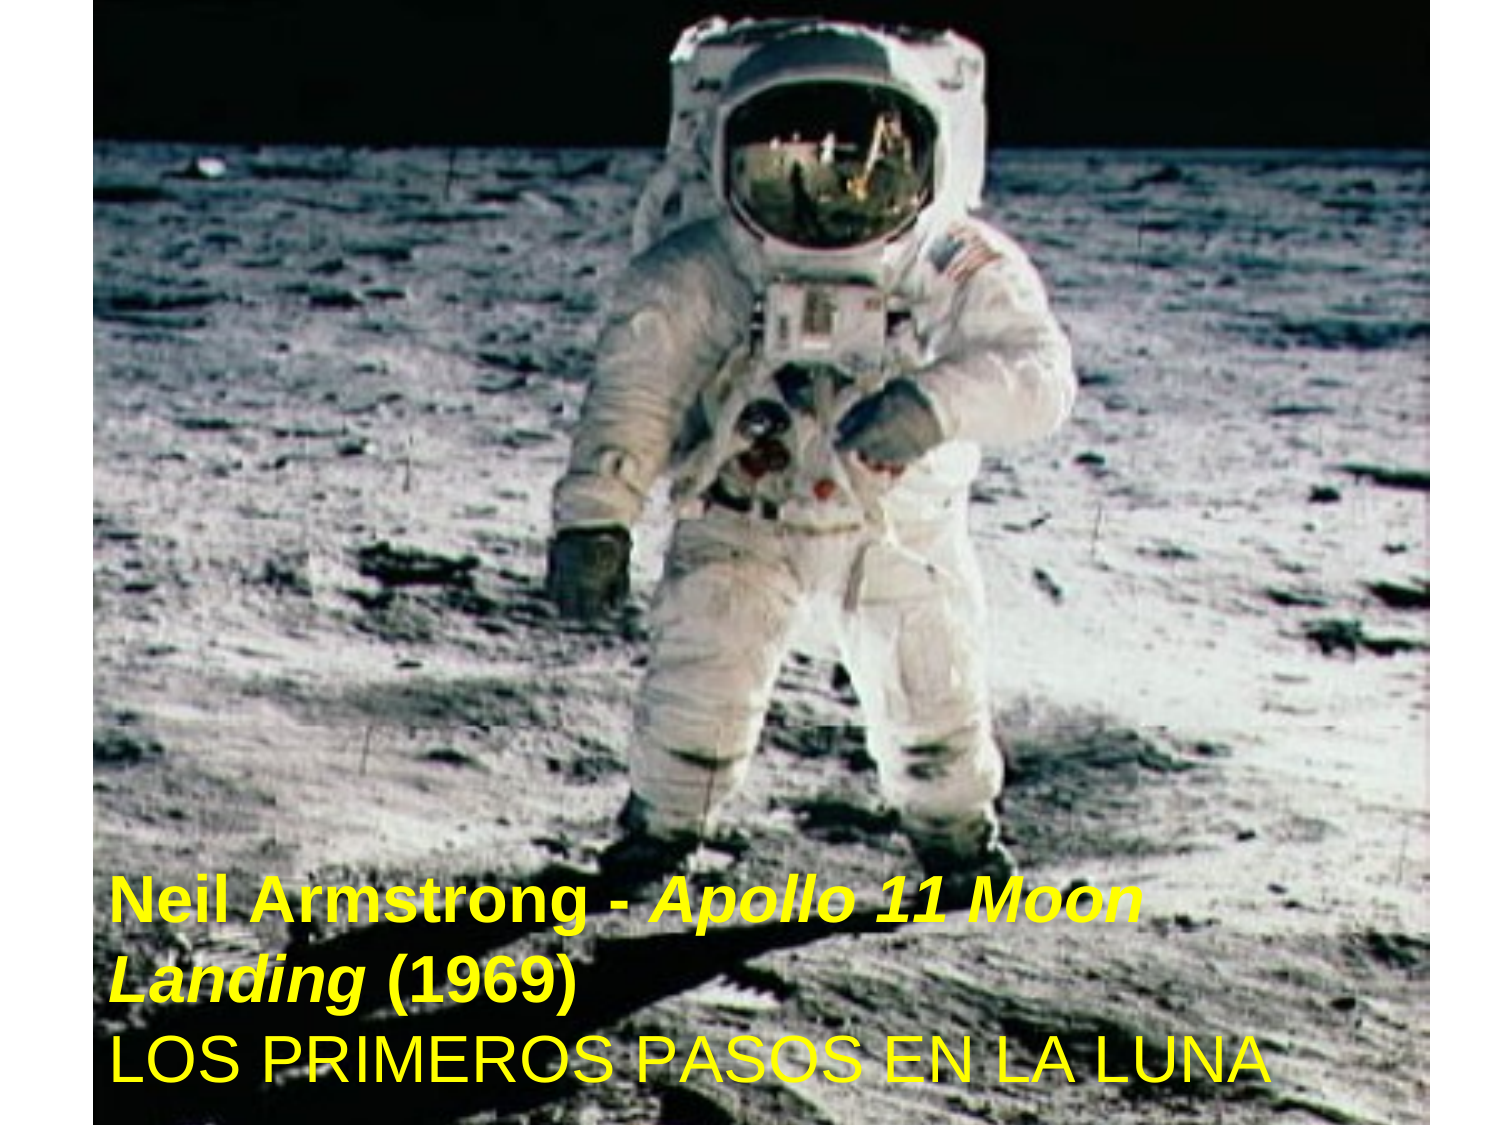

Neil Armstrong - Apollo 11 Moon Landing (1969)
LOS PRIMEROS PASOS EN LA LUNA